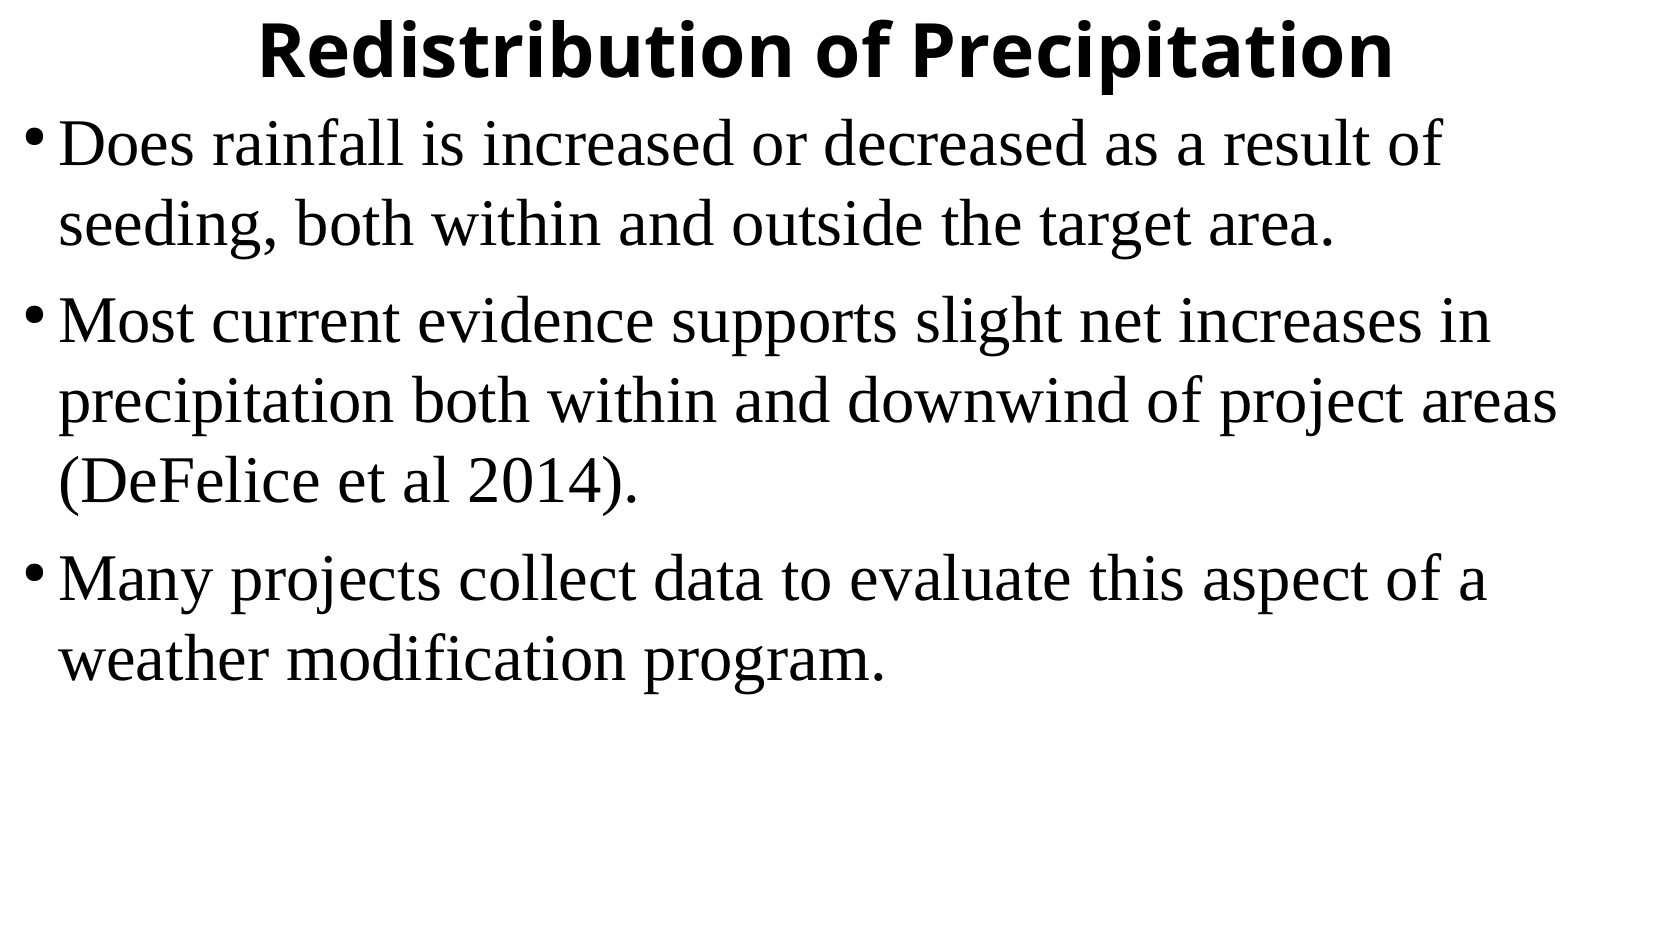

# Redistribution of Precipitation
Does rainfall is increased or decreased as a result of seeding, both within and outside the target area.
Most current evidence supports slight net increases in precipitation both within and downwind of project areas (DeFelice et al 2014).
Many projects collect data to evaluate this aspect of a weather modification program.